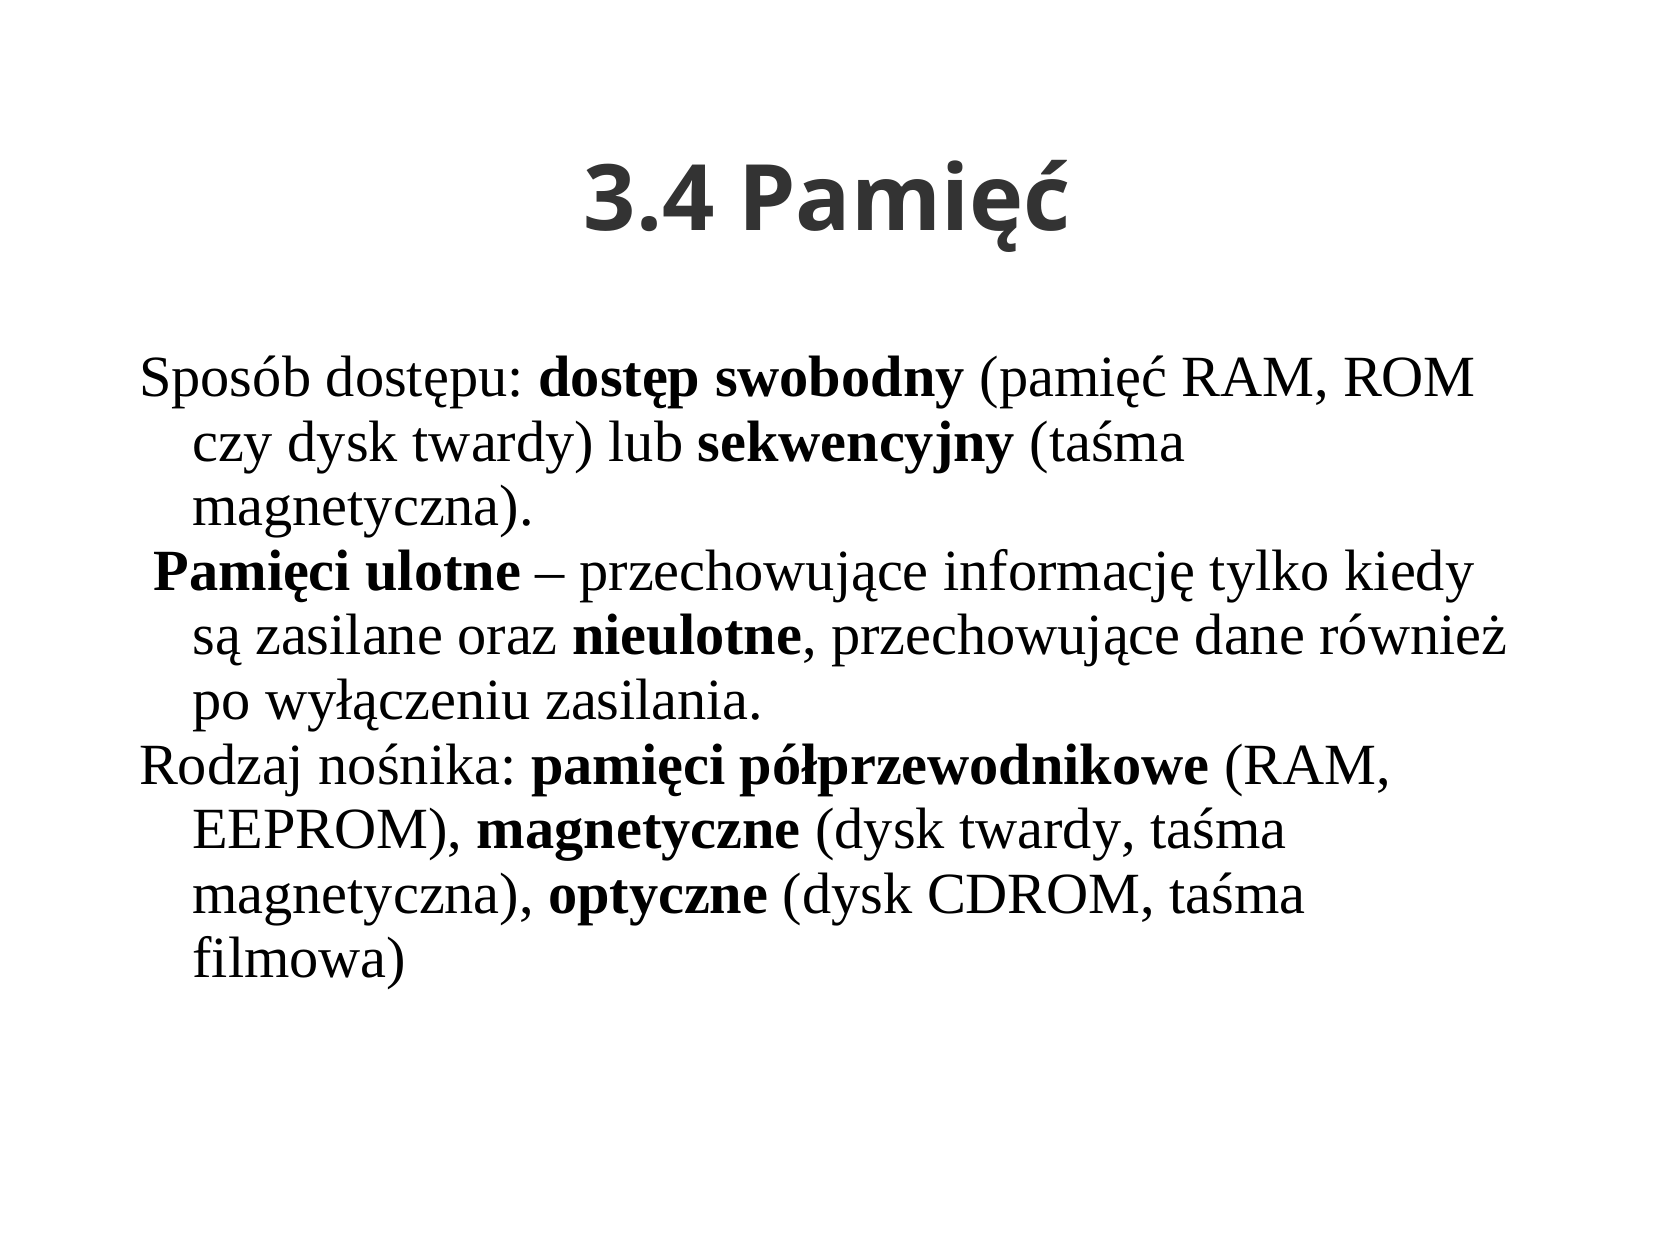

# 3.4 Pamięć
Sposób dostępu: dostęp swobodny (pamięć RAM, ROM czy dysk twardy) lub sekwencyjny (taśma magnetyczna).
 Pamięci ulotne – przechowujące informację tylko kiedy są zasilane oraz nieulotne, przechowujące dane również po wyłączeniu zasilania.
Rodzaj nośnika: pamięci półprzewodnikowe (RAM, EEPROM), magnetyczne (dysk twardy, taśma magnetyczna), optyczne (dysk CDROM, taśma filmowa)